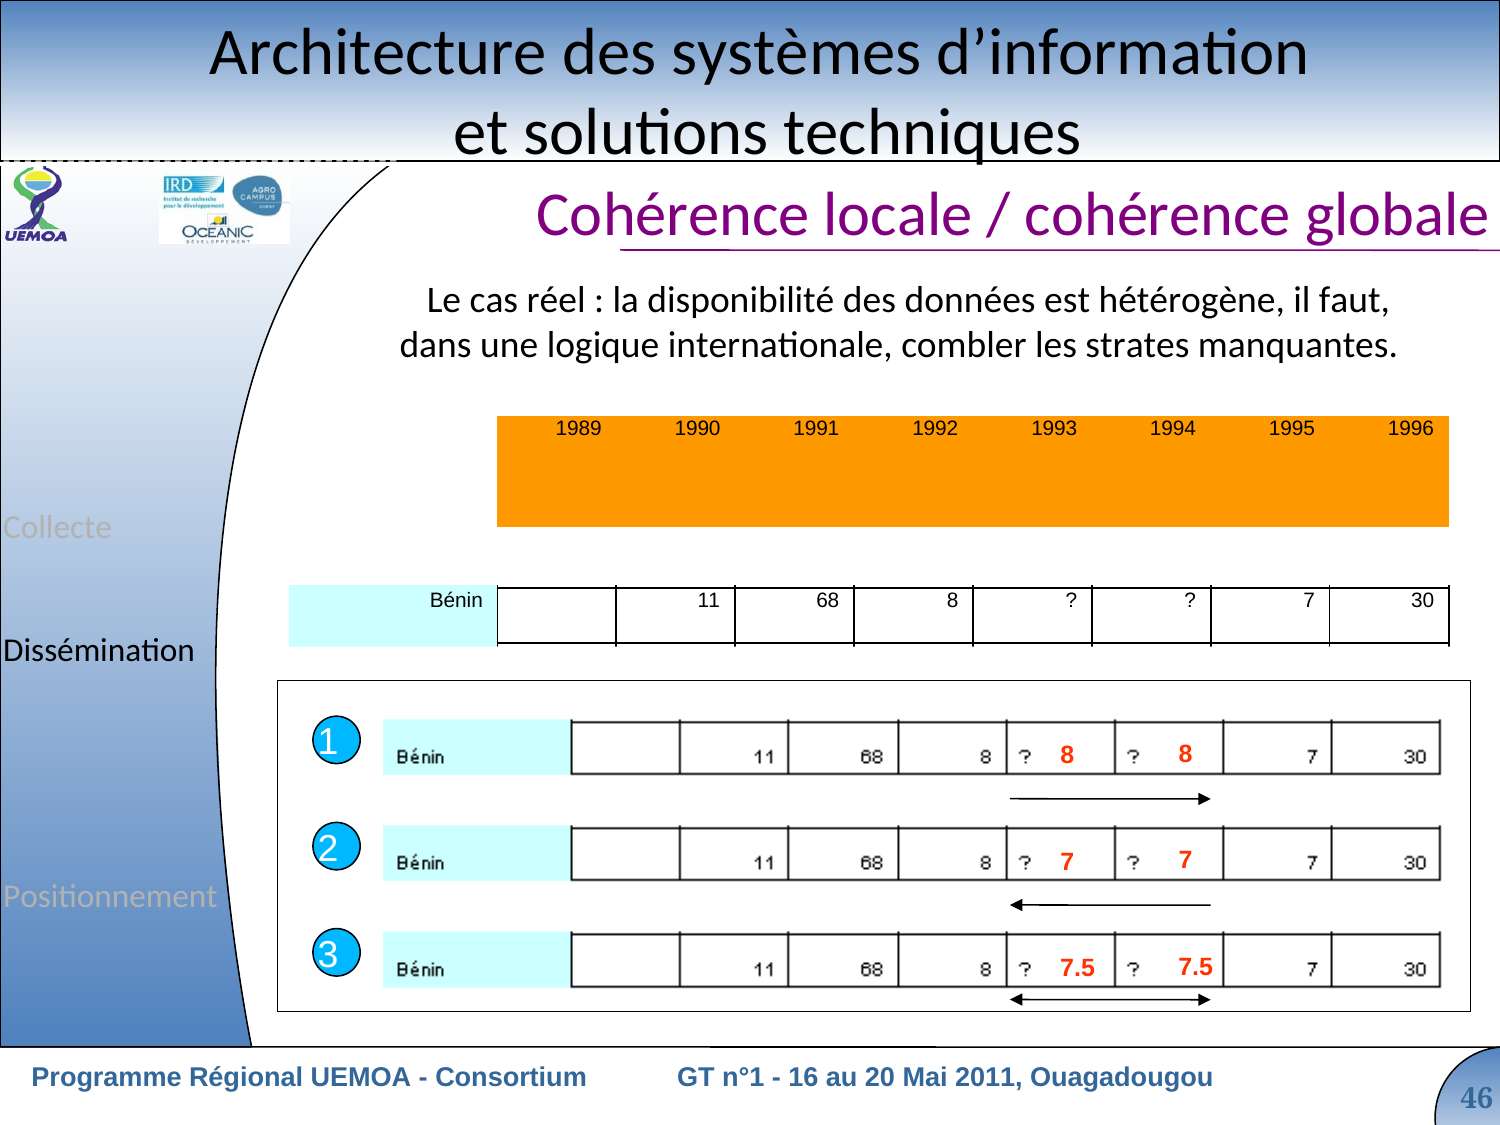

Architecture des systèmes d’information
et solutions techniques
Cohérence locale / cohérence globale
Le cas réel : la disponibilité des données est hétérogène, il faut,
dans une logique internationale, combler les strates manquantes.
| | 1989 | 1990 | 1991 | 1992 | 1993 | 1994 | 1995 | 1996 |
| --- | --- | --- | --- | --- | --- | --- | --- | --- |
| Togo | | 15 | 45 | 10 | 37 | 95 | 53 | 84 |
| Bénin | | 11 | 68 | 8 | ? | ? | 7 | 30 |
| Niger | | | | 11 | 47 | 32 | 47 | 84 |
| Mali | 65 | 30 | ? | ? | 4 | 99 | 15 | 4 |
| Brukina-Fasso | 65 | 68 | 70 | 80 | 18 | 97 | 100 | 24 |
| Sénégal | 30 | 96 | 82 | 79 | 91 | 84 | 67 | 4 |
| Guinée-Bissau | 20 | 6 | 84 | 95 | 10 | ? | 18 | 42 |
| Côte d'ivoire | | | 85 | 40 | 48 | 43 | 7 | 76 |
| | 1989 | 1990 | 1991 | 1992 | 1993 | 1994 | 1995 | 1996 |
| Collecte Dissémination Positionnement |
| --- |
1
8
8
2
7
7
3
7.5
7.5